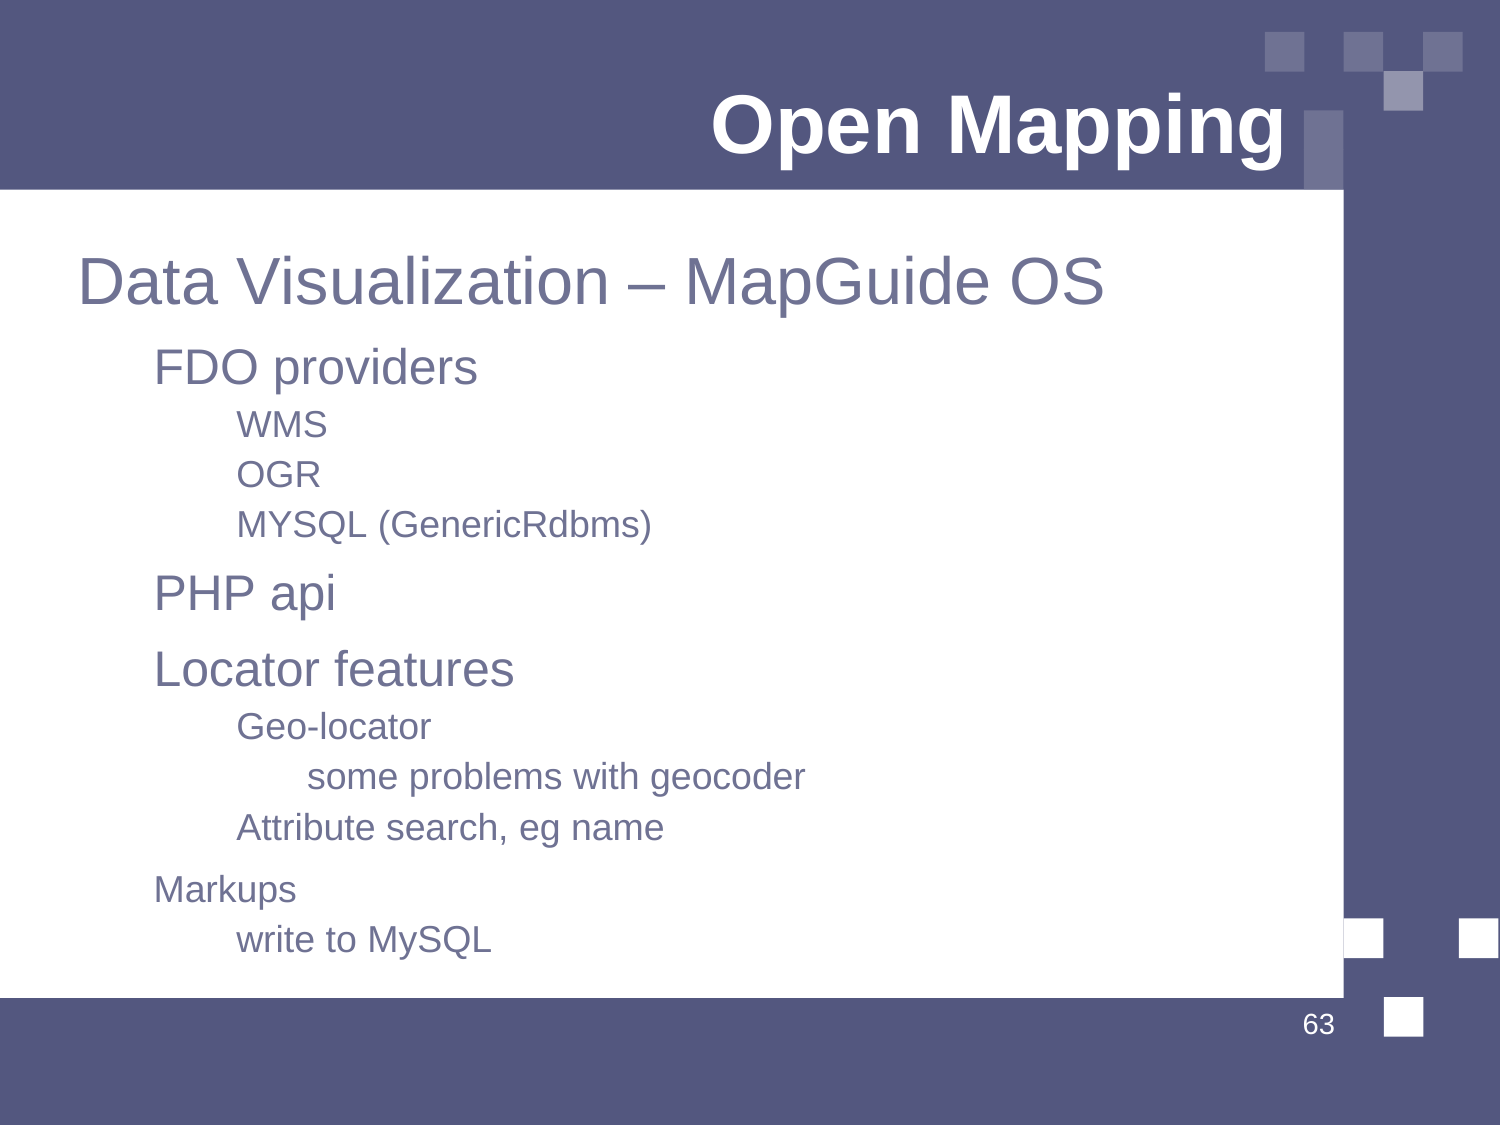

# Open Mapping
 Data Visualization – MapGuide OS
FDO providers
WMS
OGR
MYSQL (GenericRdbms)
PHP api
Locator features
Geo-locator
some problems with geocoder
Attribute search, eg name
Markups
write to MySQL
63